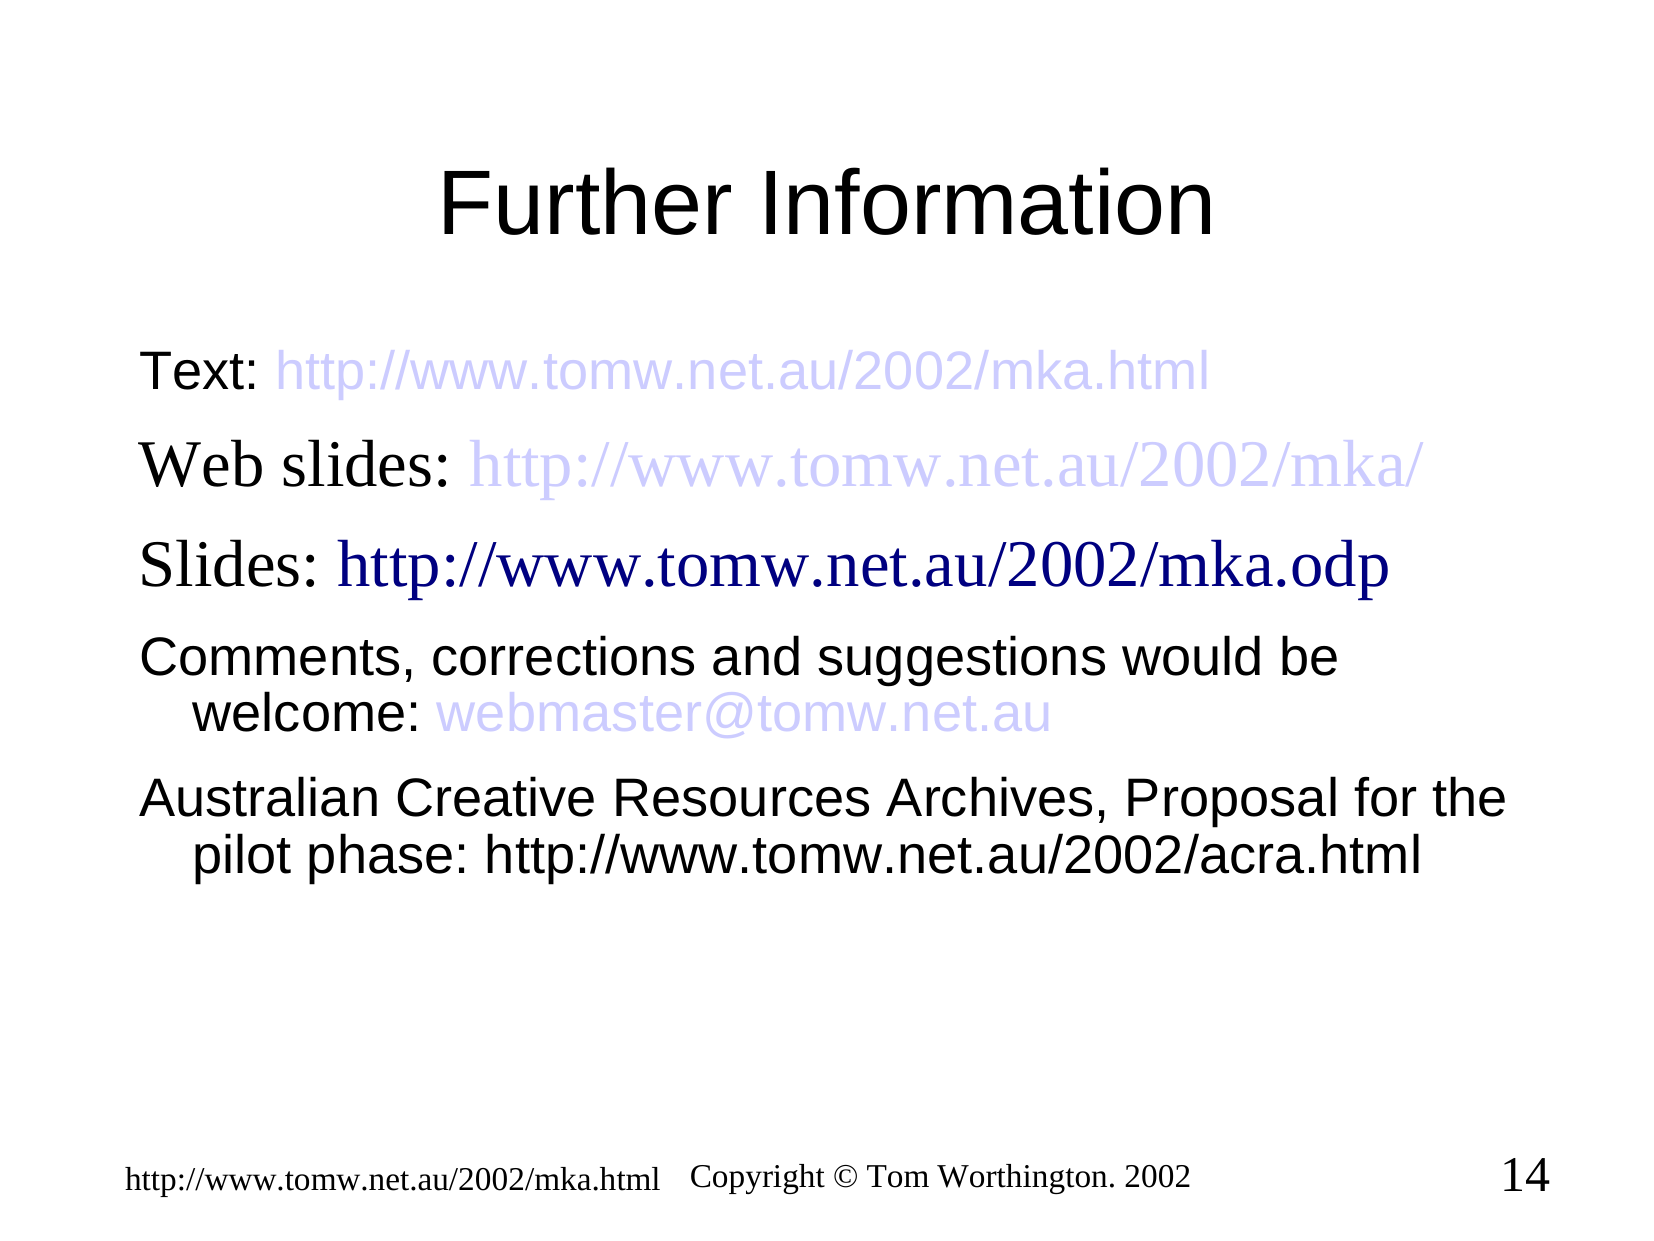

# Further Information
Text: http://www.tomw.net.au/2002/mka.html
Web slides: http://www.tomw.net.au/2002/mka/
Slides: http://www.tomw.net.au/2002/mka.odp
Comments, corrections and suggestions would be welcome: webmaster@tomw.net.au
Australian Creative Resources Archives, Proposal for the pilot phase: http://www.tomw.net.au/2002/acra.html